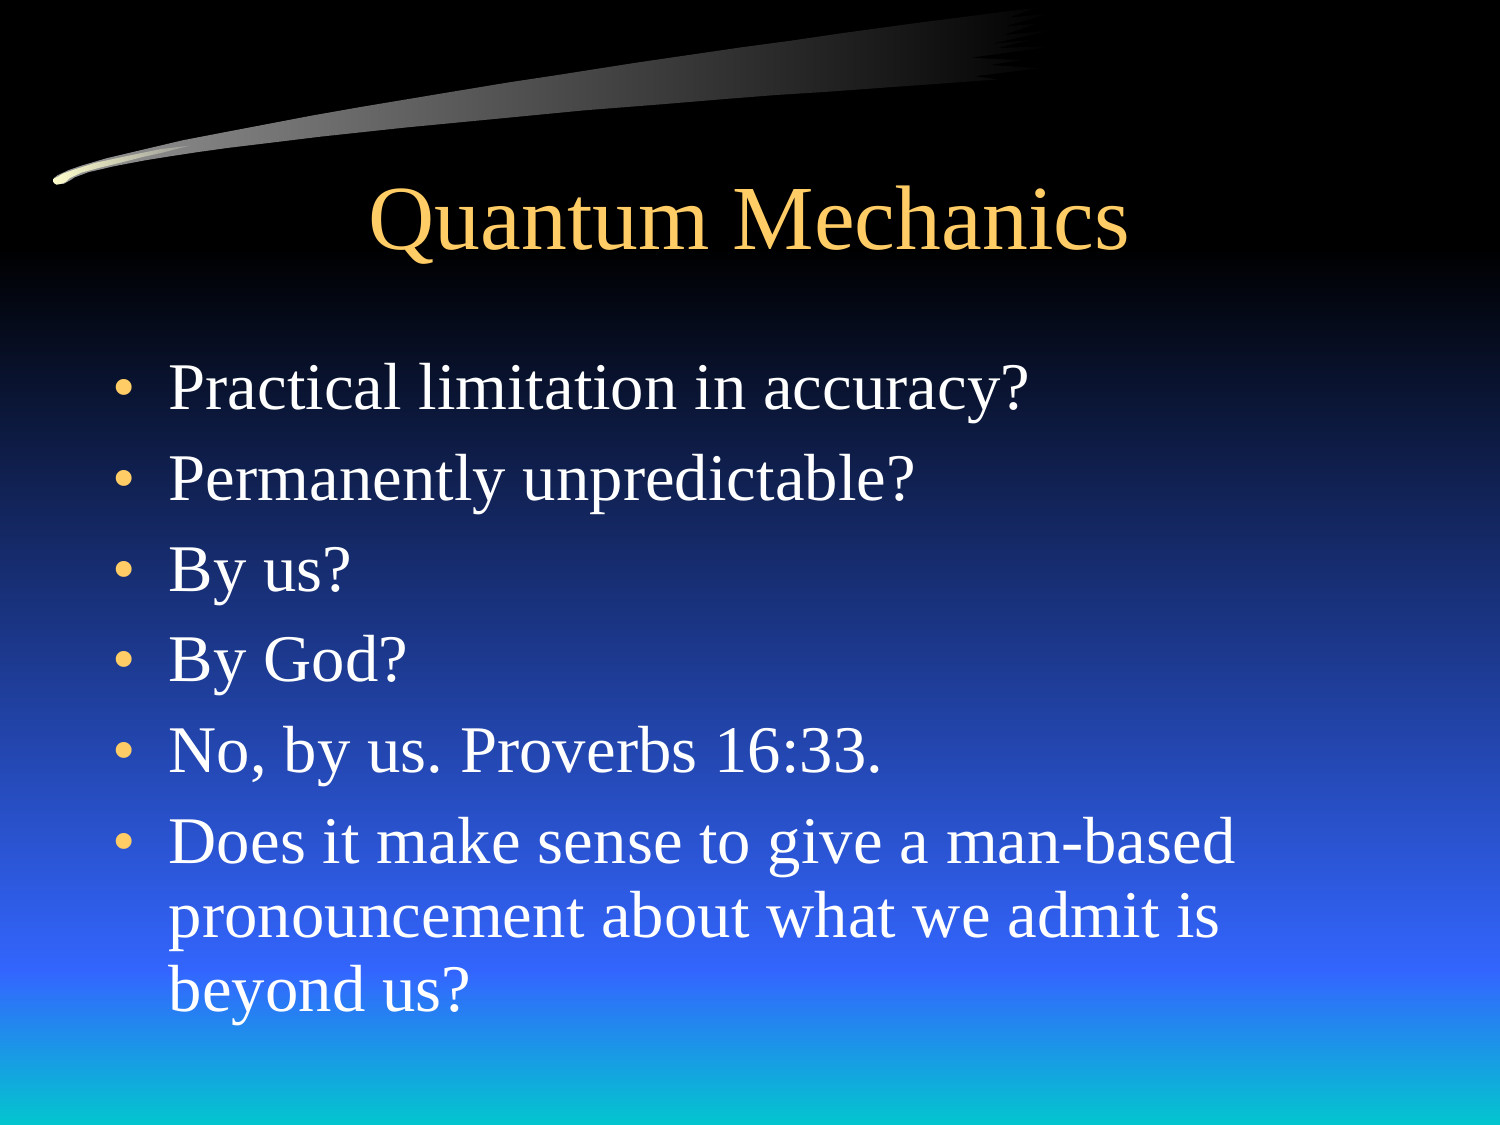

# Quantum Mechanics
Practical limitation in accuracy?
Permanently unpredictable?
By us?
By God?
No, by us. Proverbs 16:33.
Does it make sense to give a man-based pronouncement about what we admit is beyond us?